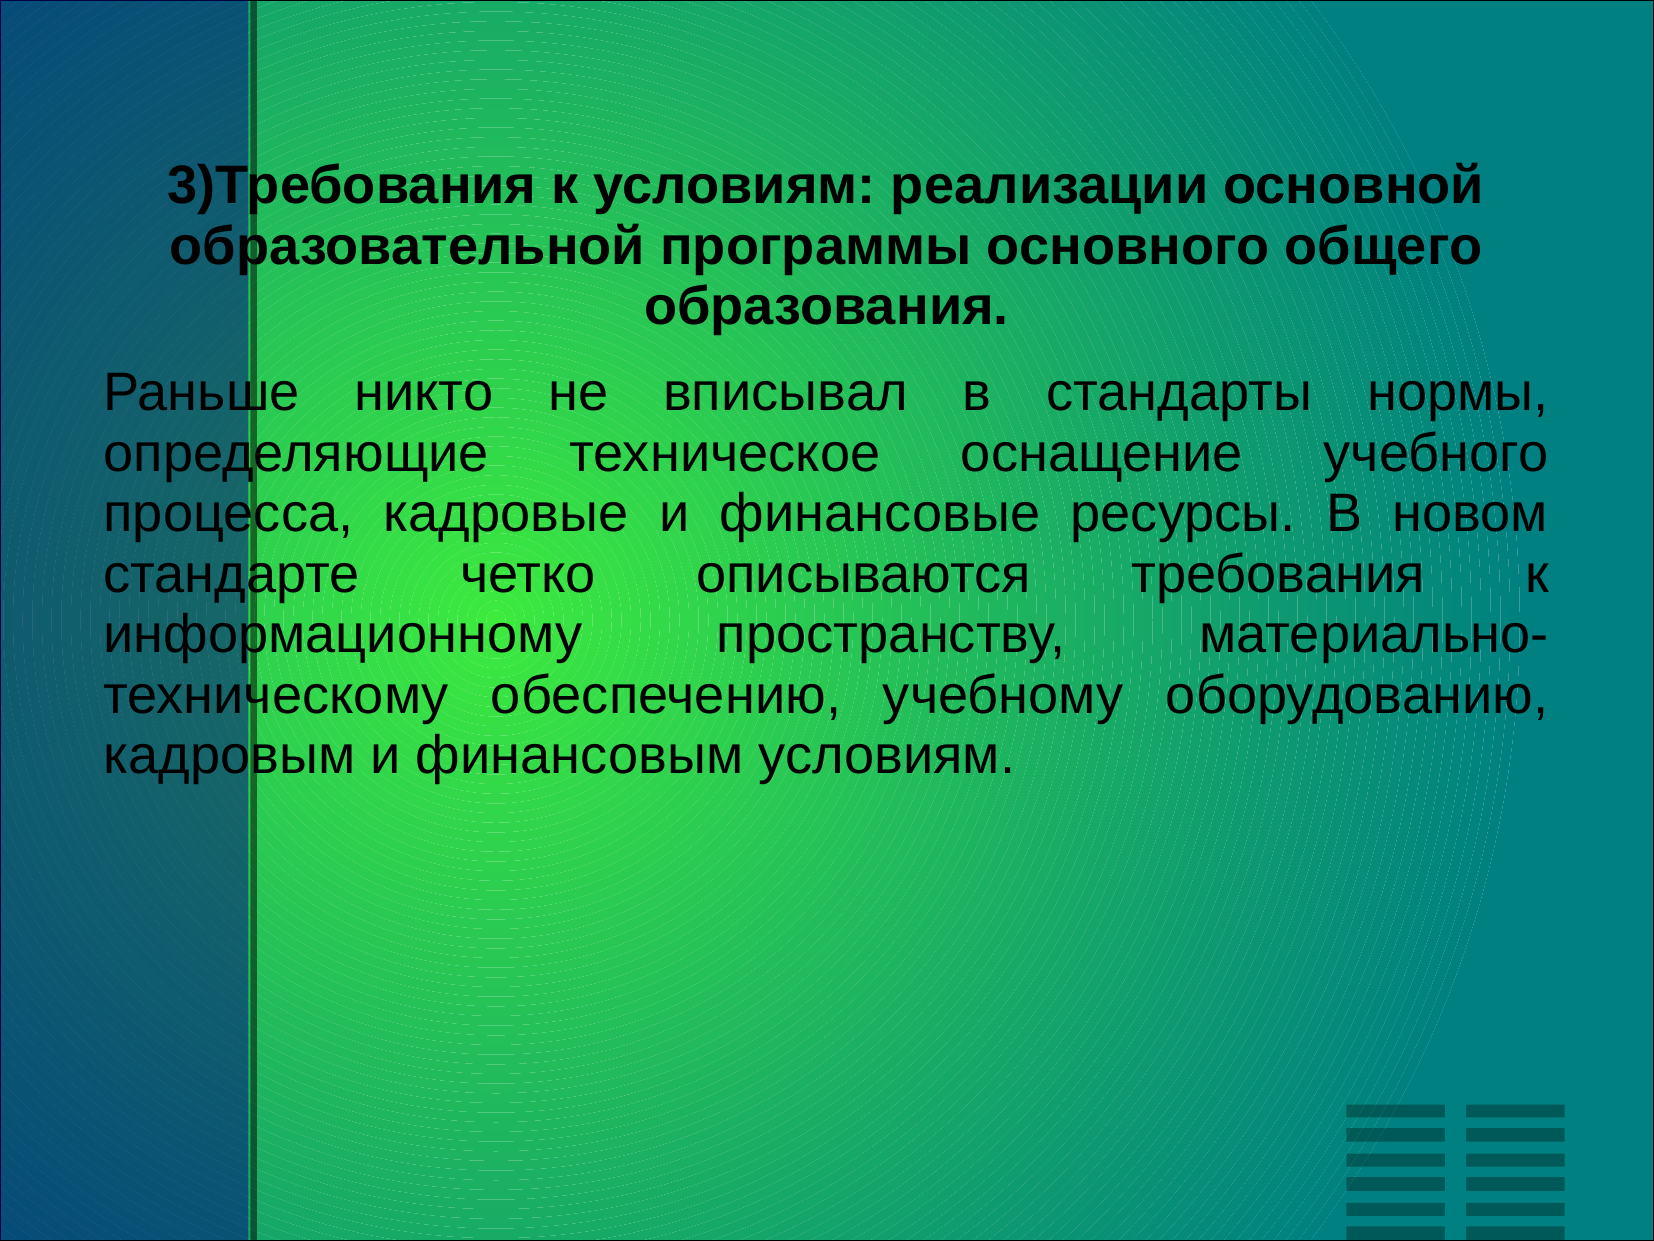

3)Требования к условиям: реализации основной образовательной программы основного общего образования.
Раньше никто не вписывал в стандарты нормы, определяющие техническое оснащение учебного процесса, кадровые и финансовые ресурсы. В новом стандарте четко описываются требования к информационному пространству, материально-техническому обеспечению, учебному оборудованию, кадровым и финансовым условиям.